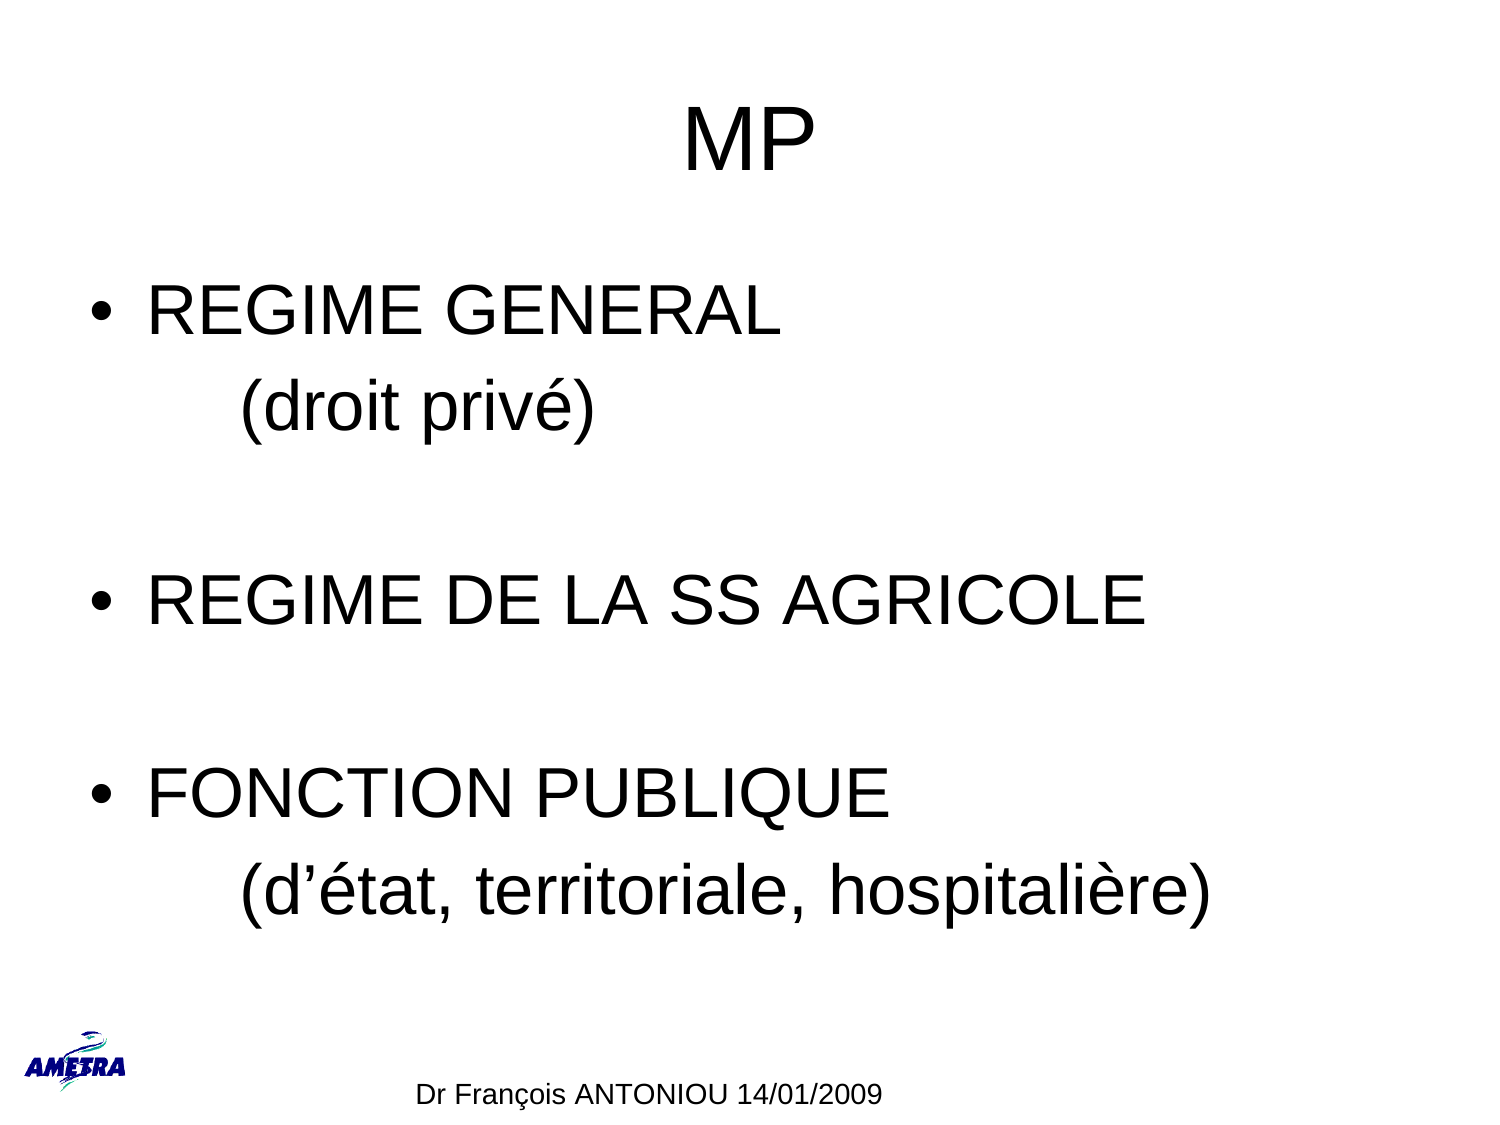

# MP
REGIME GENERAL
		(droit privé)
REGIME DE LA SS AGRICOLE
FONCTION PUBLIQUE
		(d’état, territoriale, hospitalière)
Dr François ANTONIOU 14/01/2009